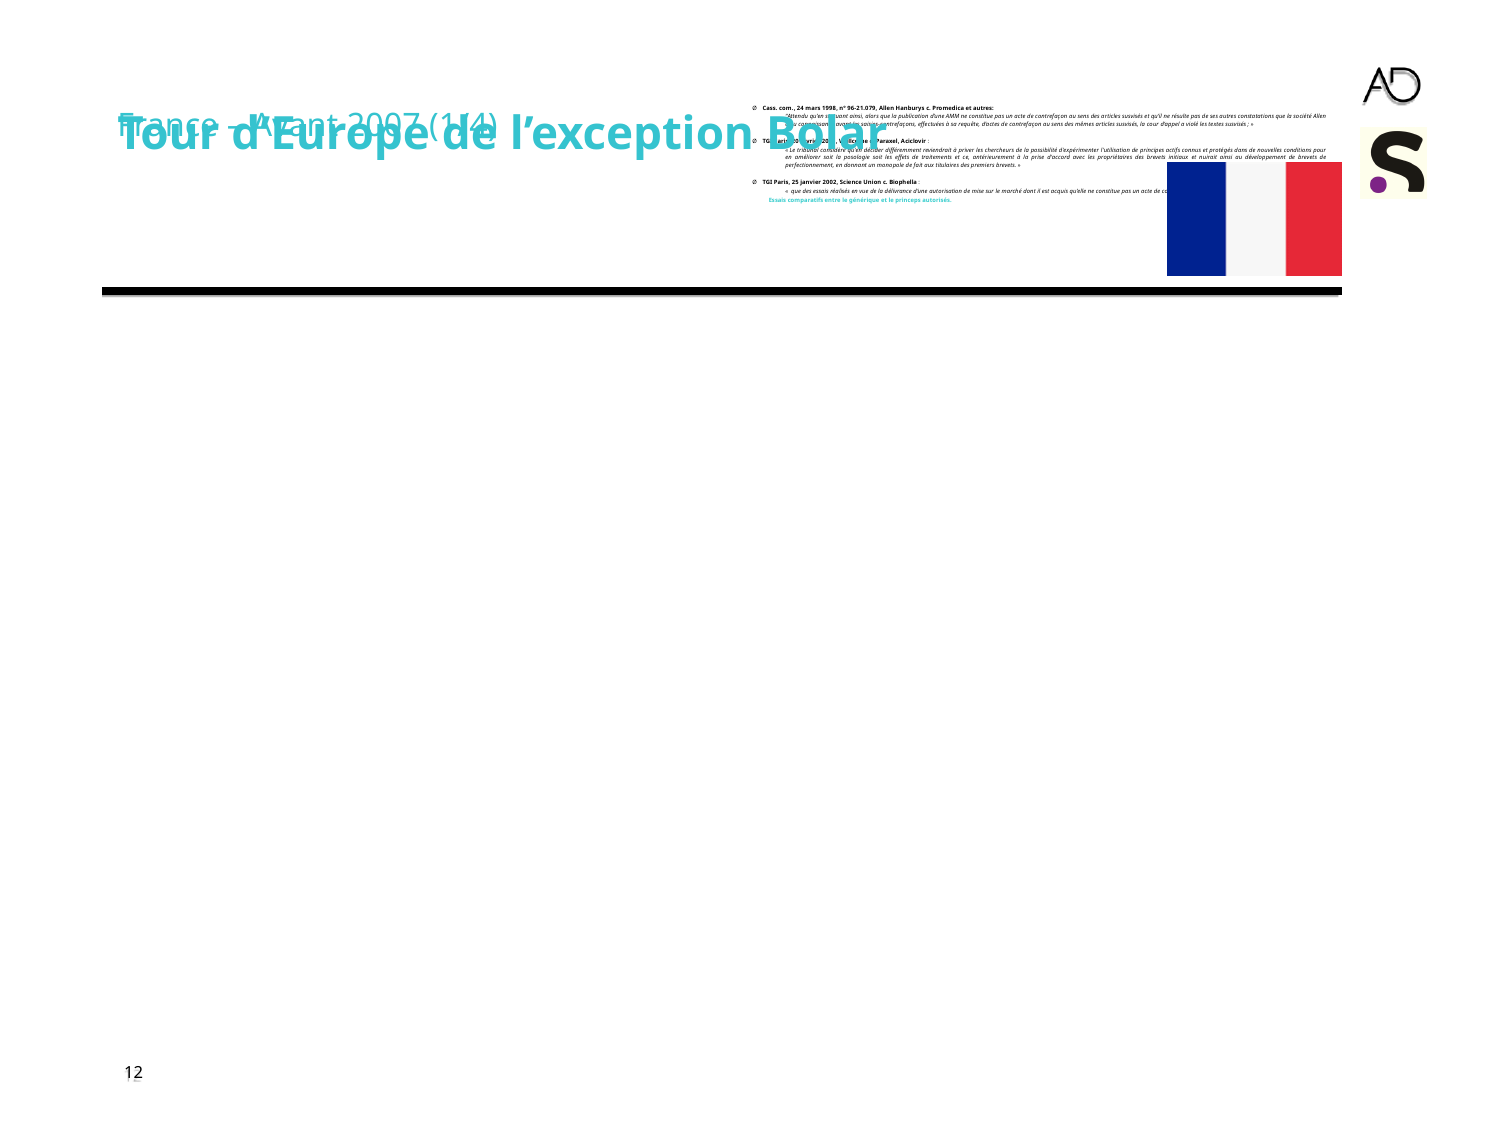

# France – Avant 2007 (1/4)
Tour d’Europe de l’exception Bolar
Cass. com., 24 mars 1998, n° 96-21.079, Allen Hanburys c. Promedica et autres:
“Attendu qu’en statuant ainsi, alors que la publication d’une AMM ne constitue pas un acte de contrefaçon au sens des articles susvisés et qu’il ne résulte pas de ses autres constatations que la société Allen a eu connaissance avant les saisies-contrefaçons, effectuées à sa requête, d’actes de contrefaçon au sens des mêmes articles susvisés, la cour d’appel a violé les textes susvisés ; »
TGI Paris, 20 février 2001, Wellcome c. Paraxel, Aciclovir :
« Le tribunal considère qu'en décider différemment reviendrait à priver les chercheurs de la possibilité d'expérimenter l'utilisation de principes actifs connus et protégés dans de nouvelles conditions pour en améliorer soit la posologie soit les effets de traitements et ce, antérieurement à la prise d'accord avec les propriétaires des brevets initiaux et nuirait ainsi au développement de brevets de perfectionnement, en donnant un monopole de fait aux titulaires des premiers brevets. »
TGI Paris, 25 janvier 2002, Science Union c. Biophella :
«  que des essais réalisés en vue de la délivrance d’une autorisation de mise sur le marché dont il est acquis qu’elle ne constitue pas un acte de contrefaçon ne peuvent fonder une action en contrefaçon ».
 		Essais comparatifs entre le générique et le princeps autorisés.